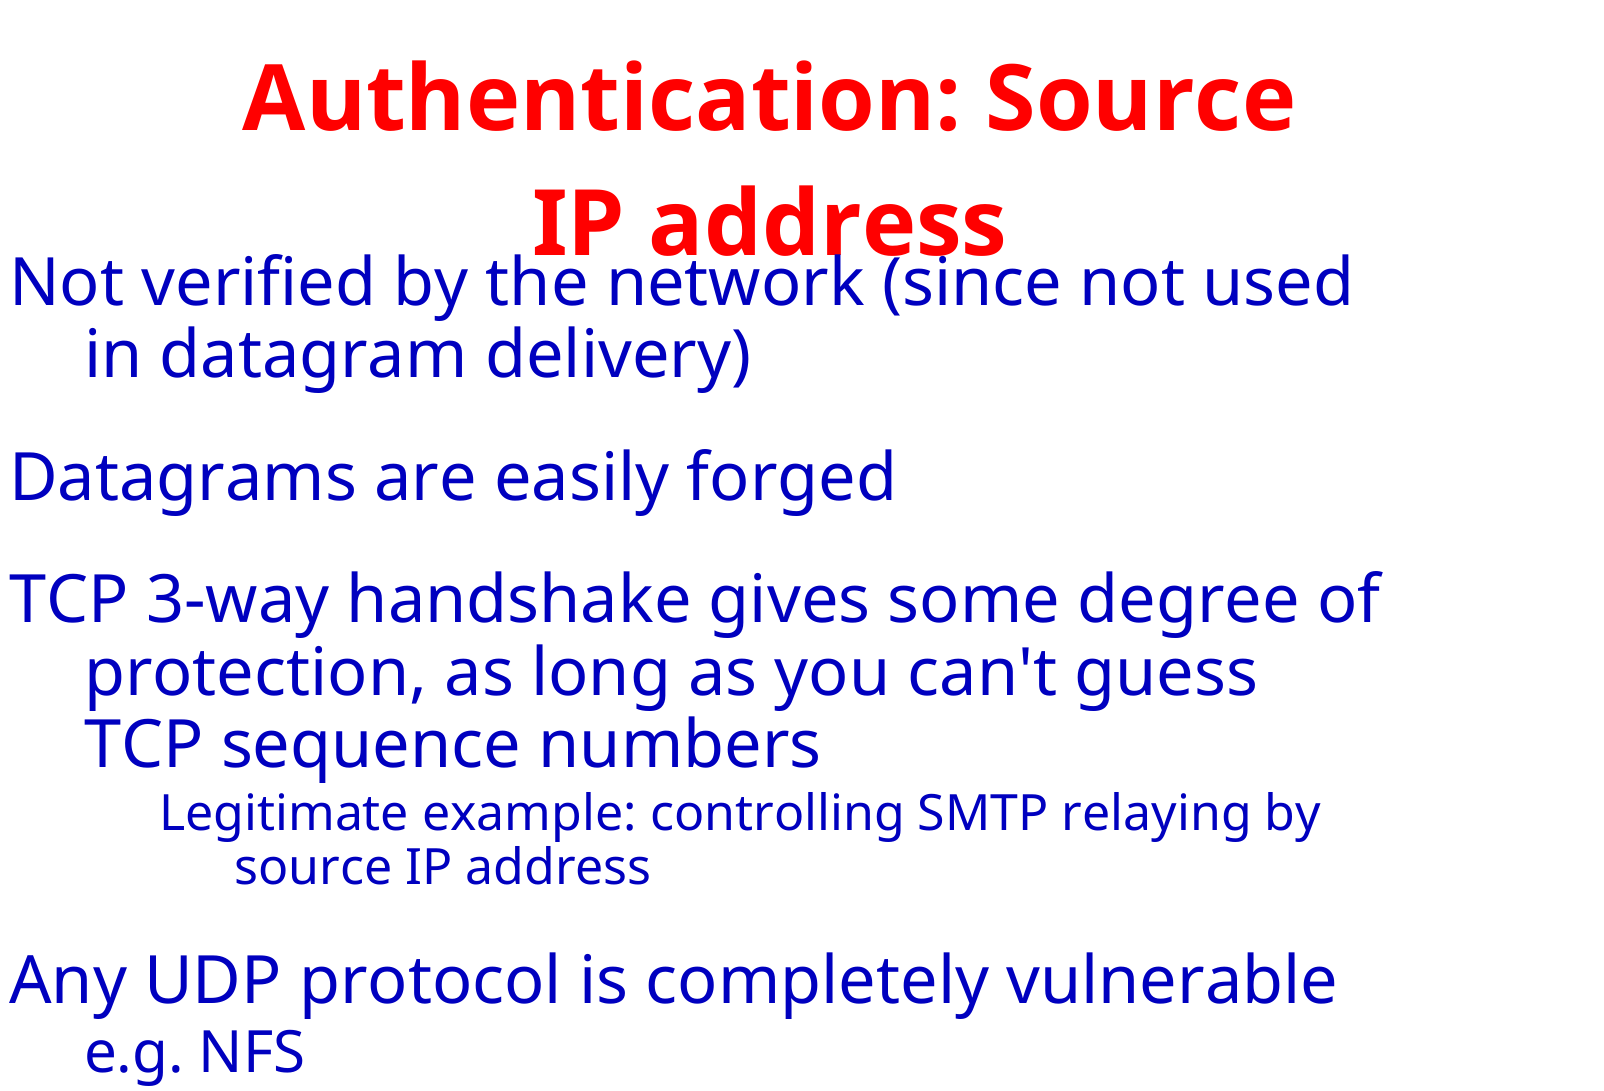

# Authentication: Source IP address
Not verified by the network (since not used in datagram delivery)
Datagrams are easily forged
TCP 3-way handshake gives some degree of protection, as long as you can't guess TCP sequence numbers
Legitimate example: controlling SMTP relaying by source IP address
Any UDP protocol is completely vulnerable
e.g. NFS